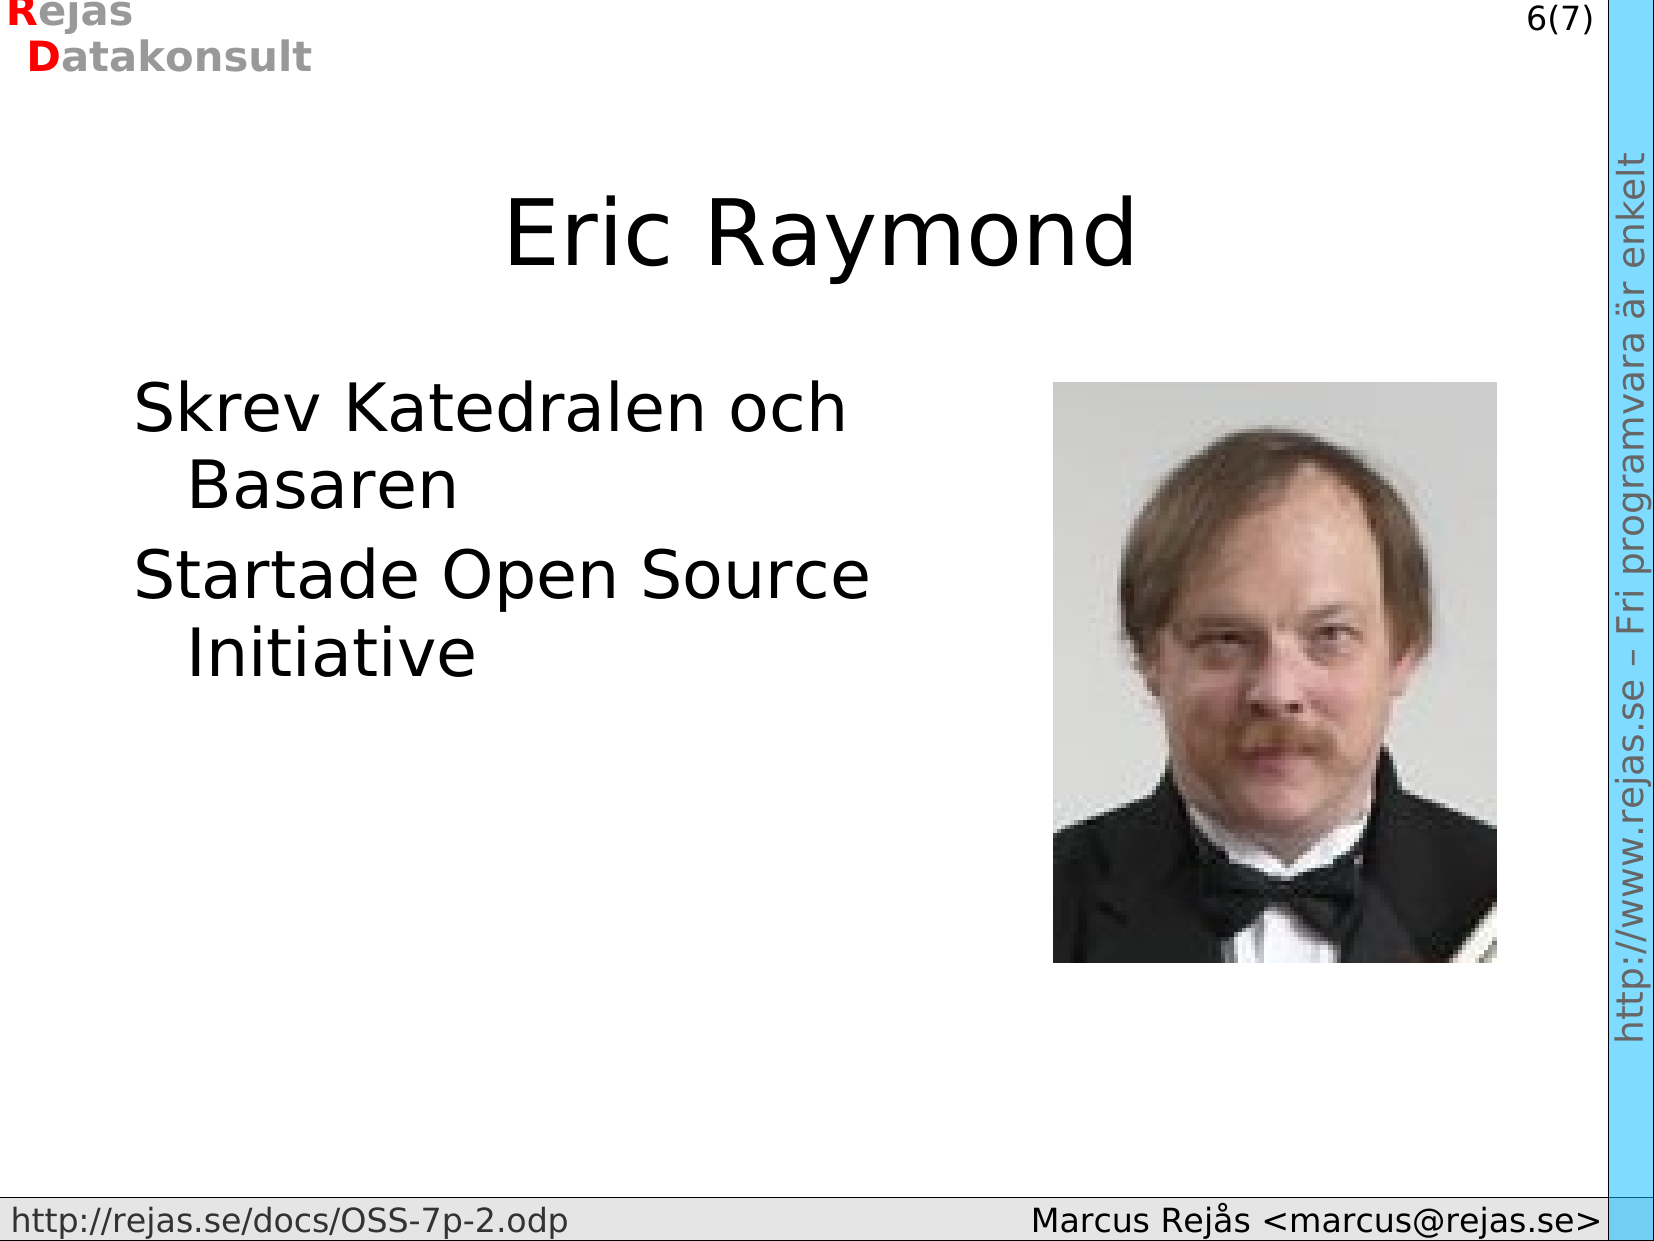

# Eric Raymond
Skrev Katedralen och Basaren
Startade Open Source Initiative